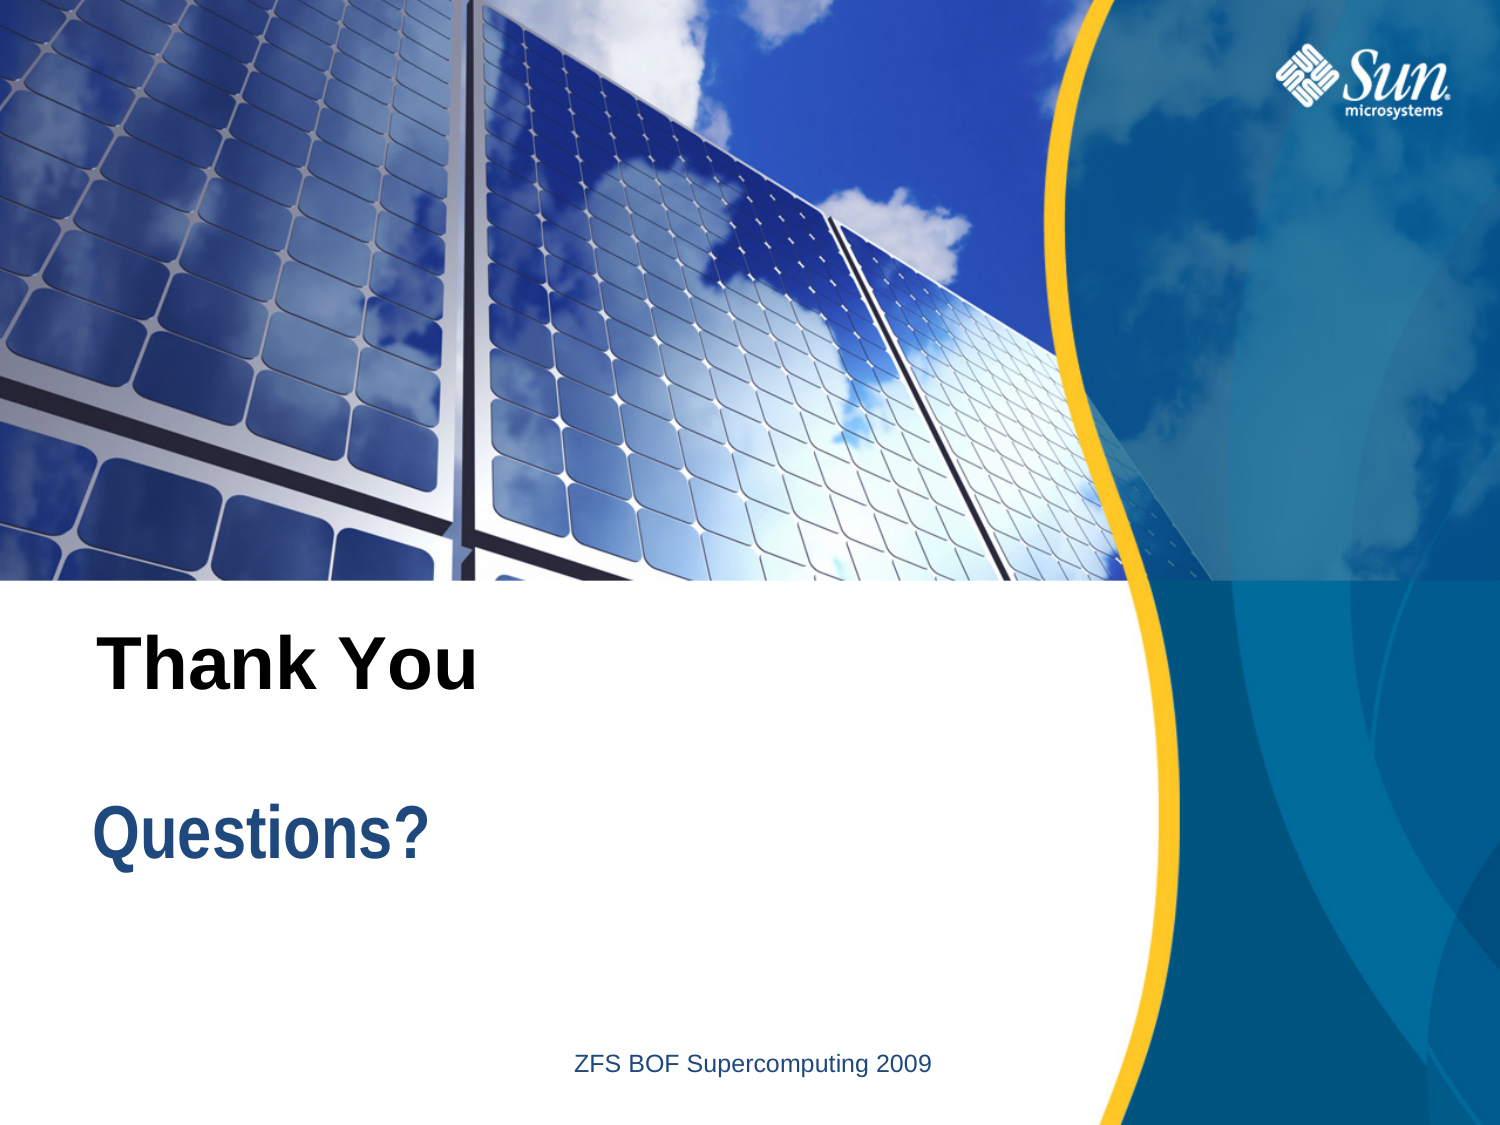

Thank You
Questions?
ZFS BOF Supercomputing 2009